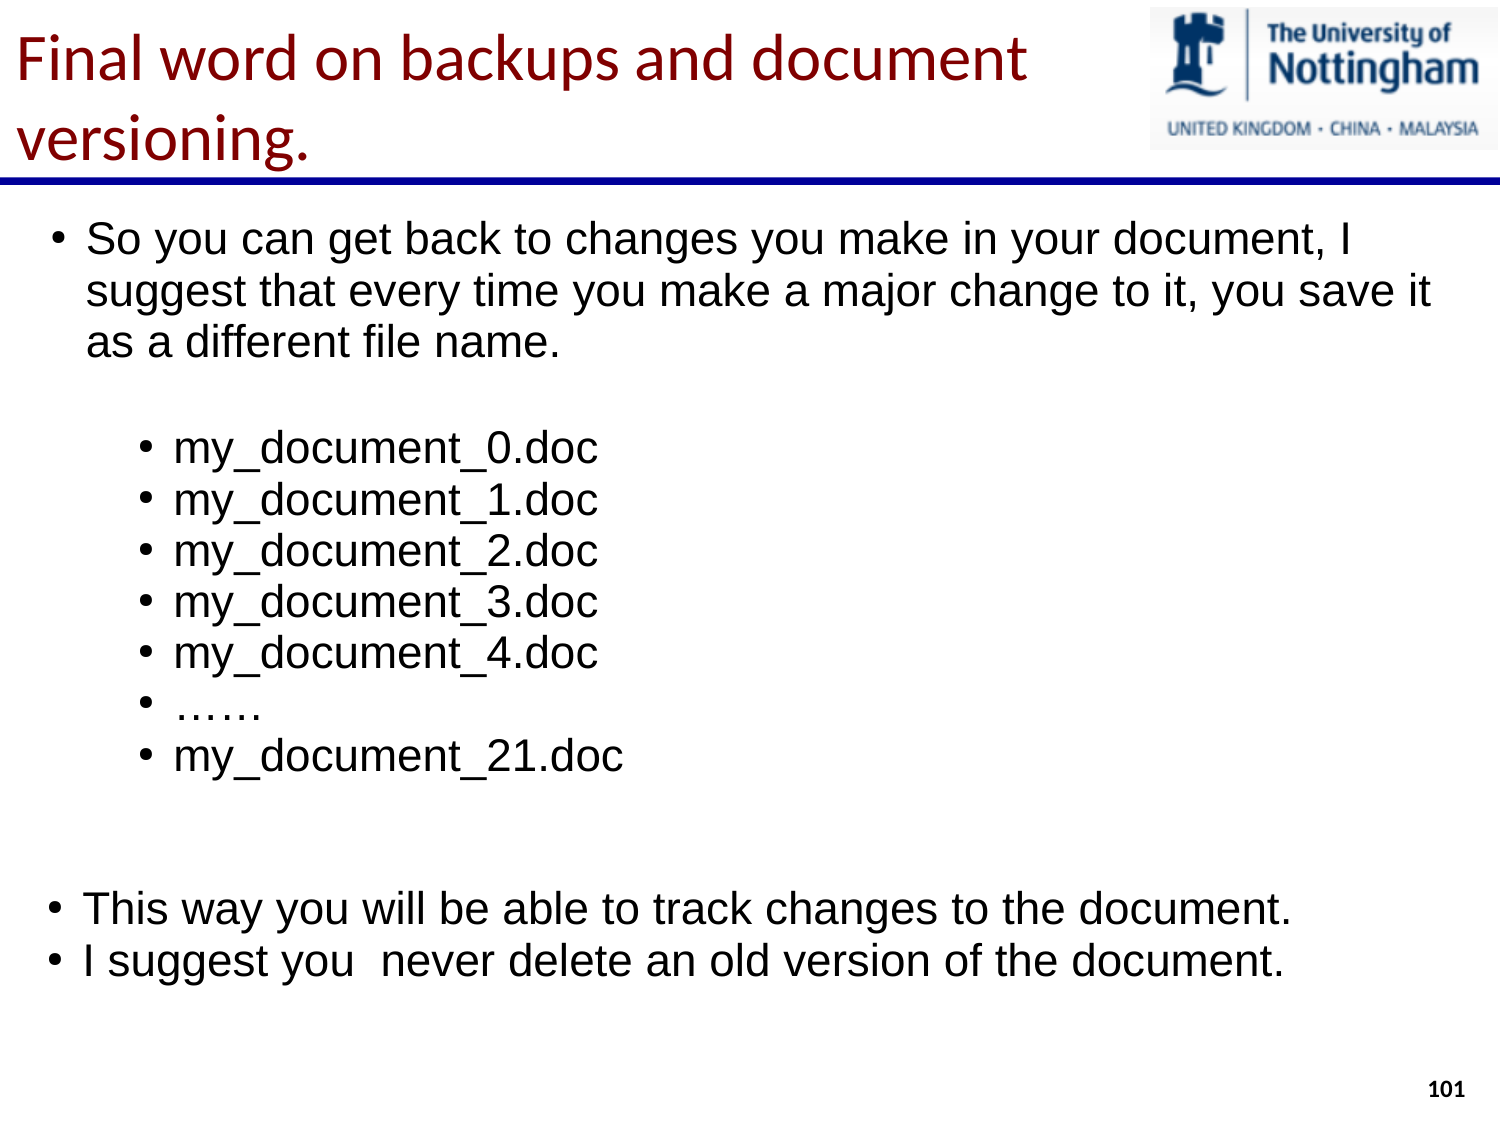

# Final word on backups and document versioning.
So you can get back to changes you make in your document, I suggest that every time you make a major change to it, you save it as a different file name.
my_document_0.doc
my_document_1.doc
my_document_2.doc
my_document_3.doc
my_document_4.doc
……
my_document_21.doc
This way you will be able to track changes to the document.
I suggest you never delete an old version of the document.